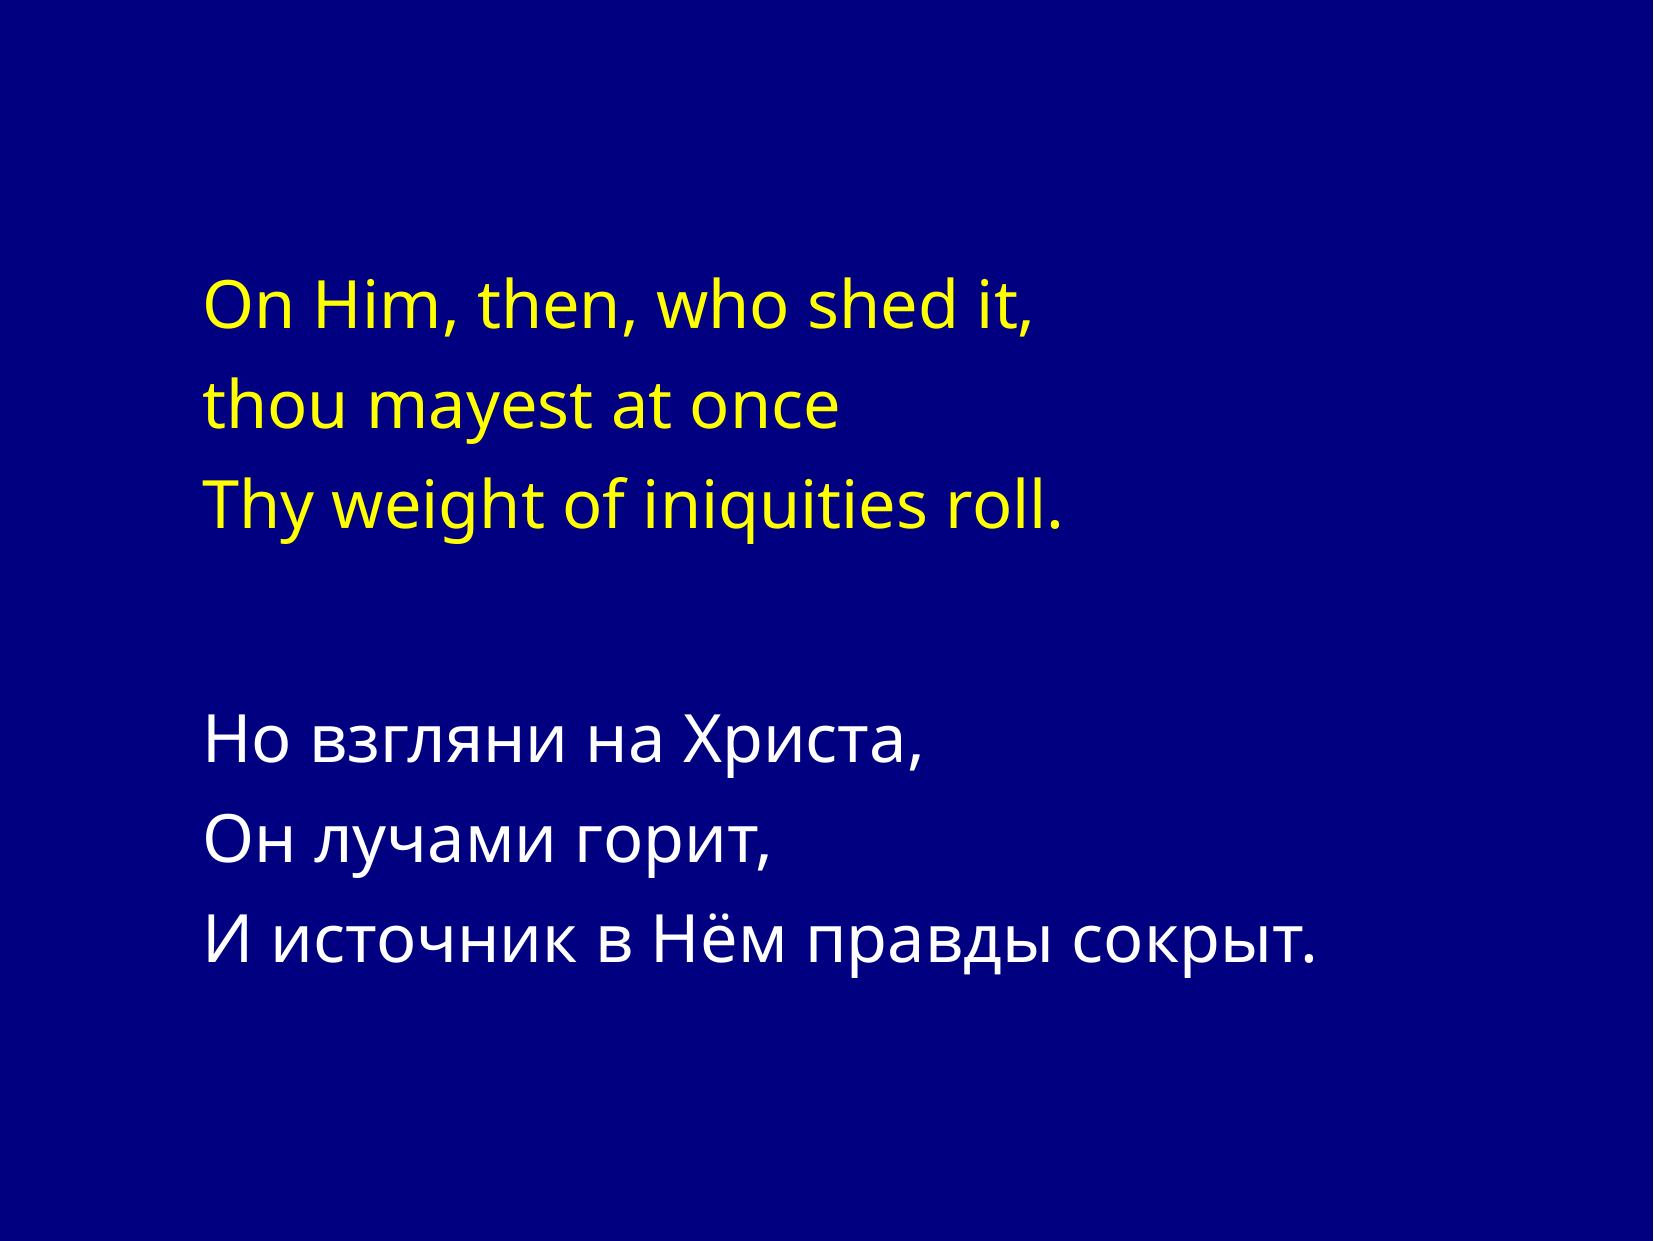

On Him, then, who shed it,
	thou mayest at once
	Thy weight of iniquities roll.
	Но взгляни на Христа,
	Он лучами горит,
	И источник в Нём правды сокрыт.